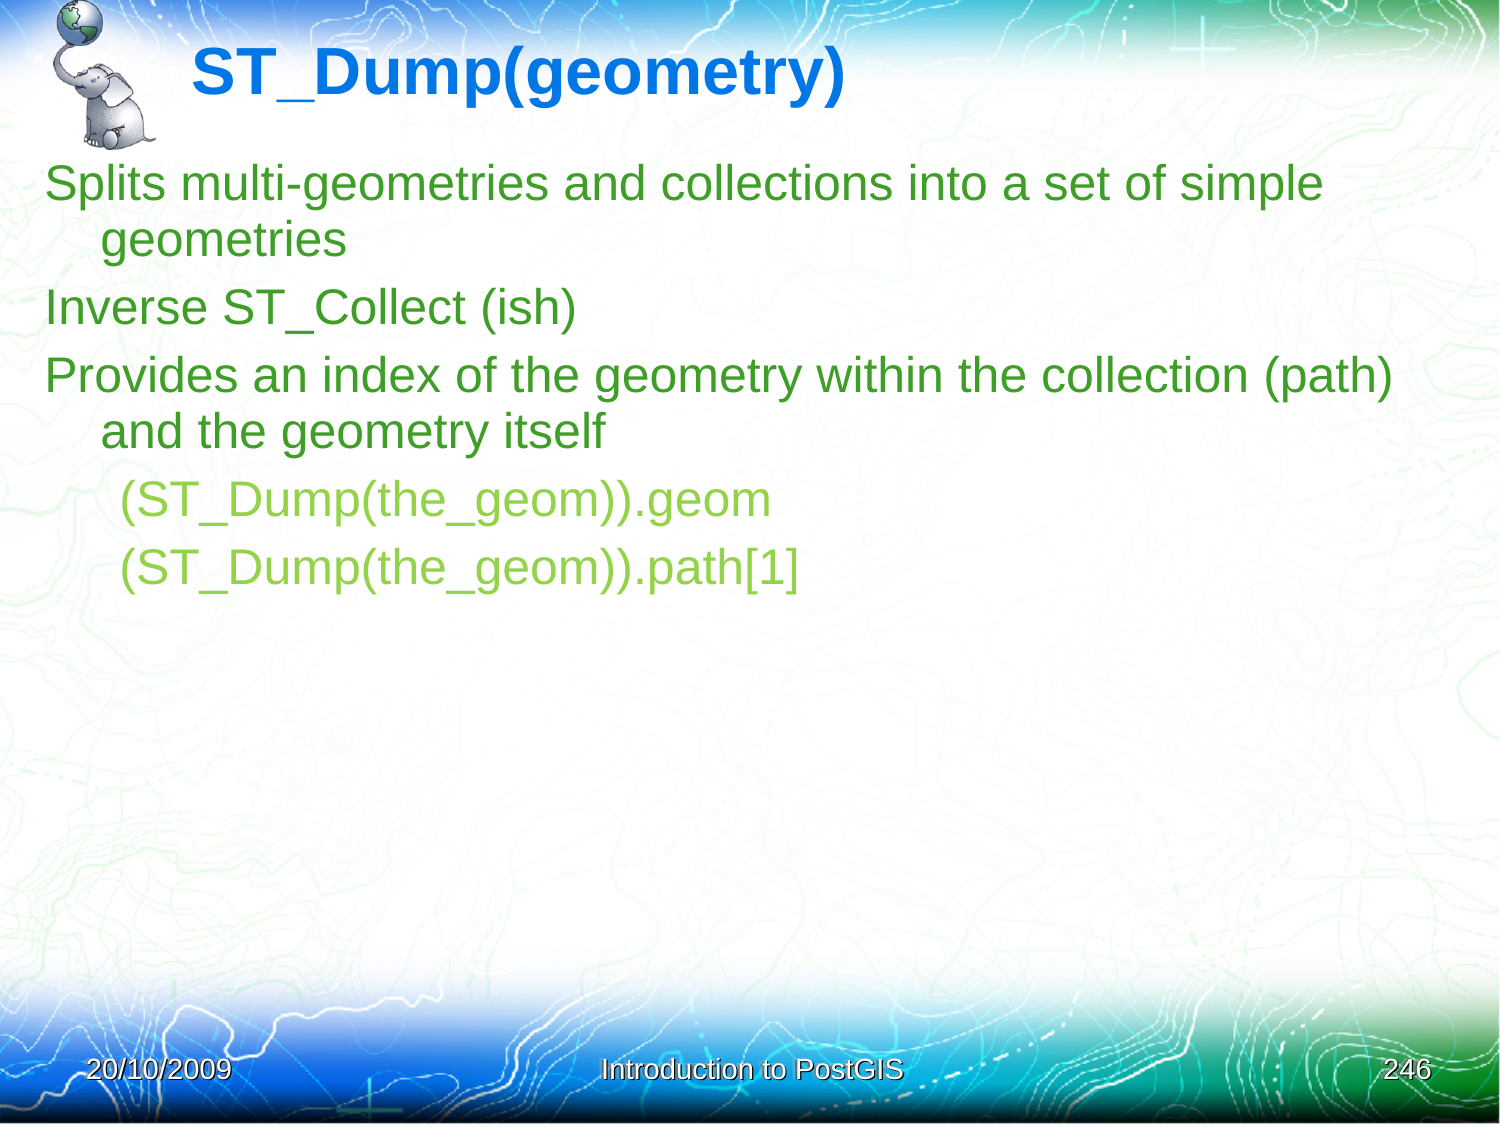

# ST_Dump(geometry)
Splits multi-geometries and collections into a set of simple geometries
Inverse ST_Collect (ish)
Provides an index of the geometry within the collection (path) and the geometry itself
(ST_Dump(the_geom)).geom
(ST_Dump(the_geom)).path[1]
20/10/2009
Introduction to PostGIS
246